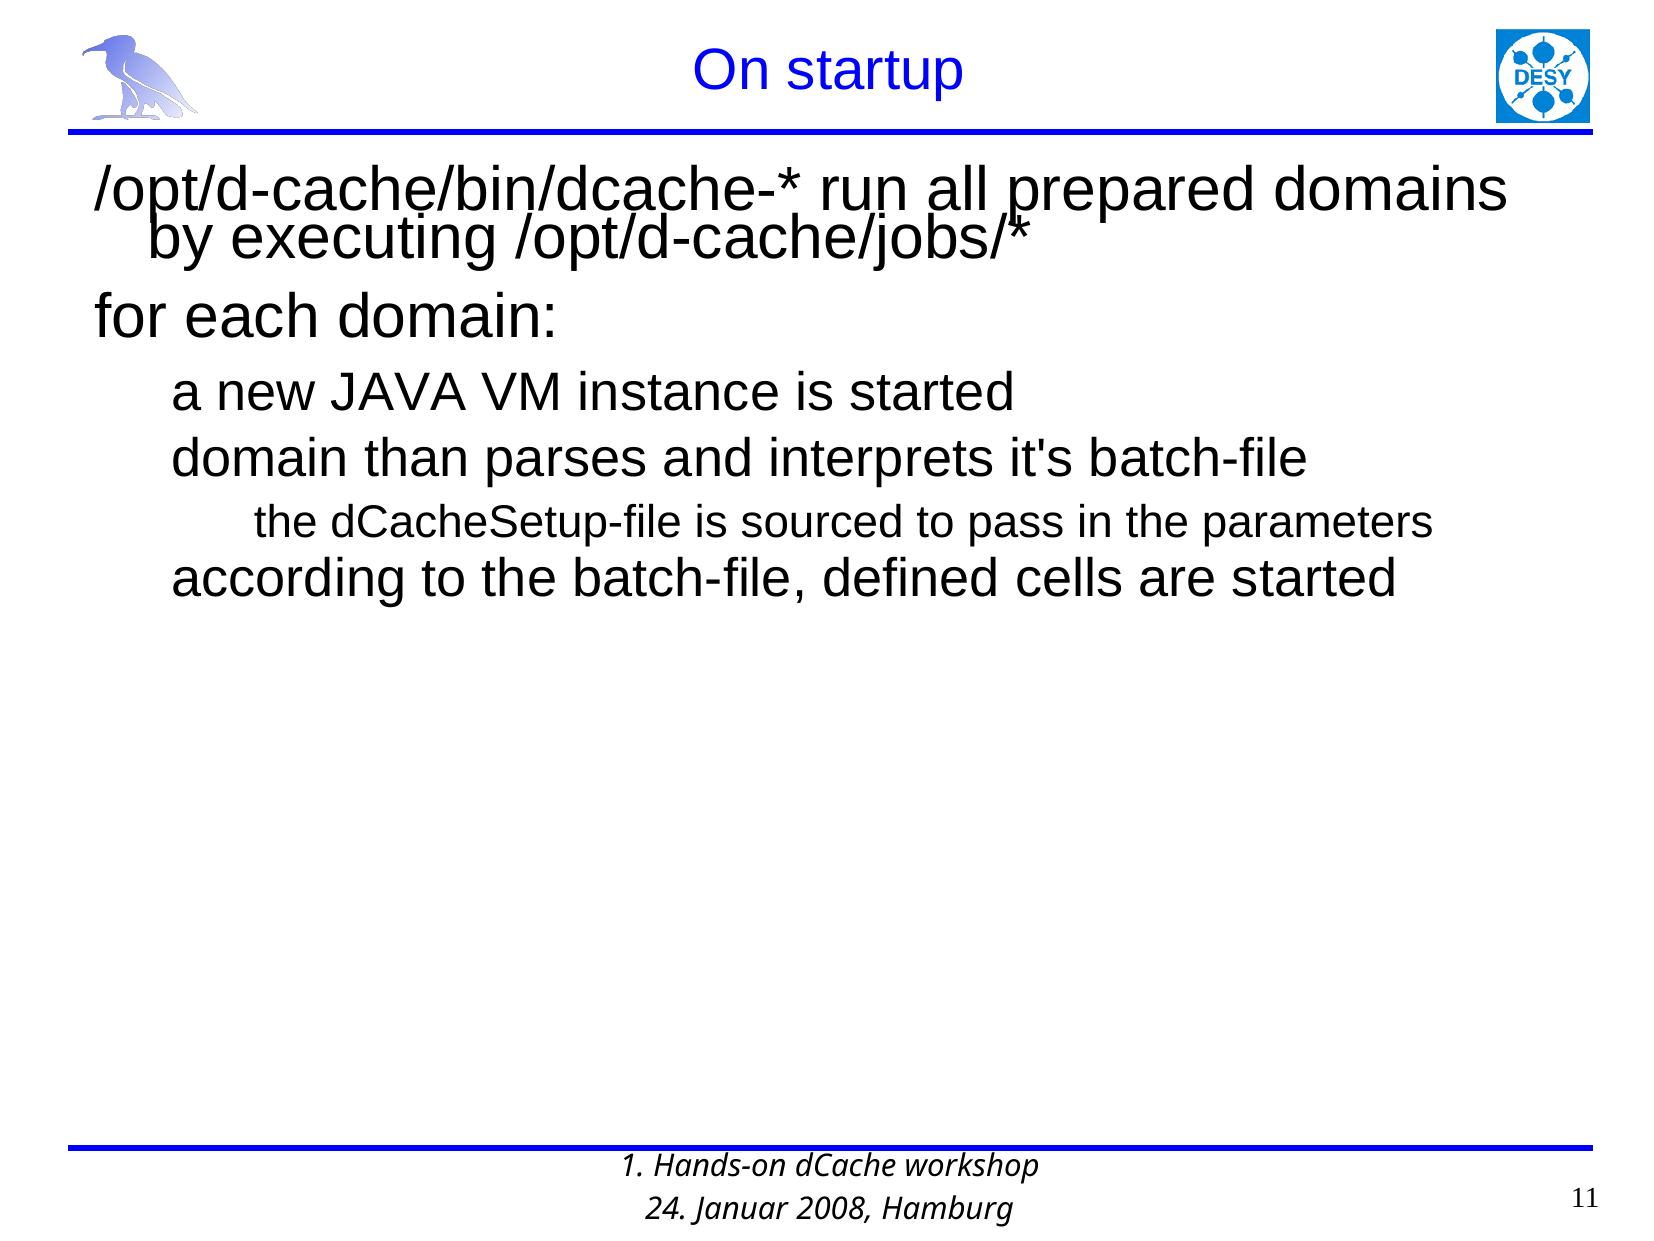

# On startup
/opt/d-cache/bin/dcache-* run all prepared domains by executing /opt/d-cache/jobs/*
for each domain:
a new JAVA VM instance is started
domain than parses and interprets it's batch-file
the dCacheSetup-file is sourced to pass in the parameters
according to the batch-file, defined cells are started
11